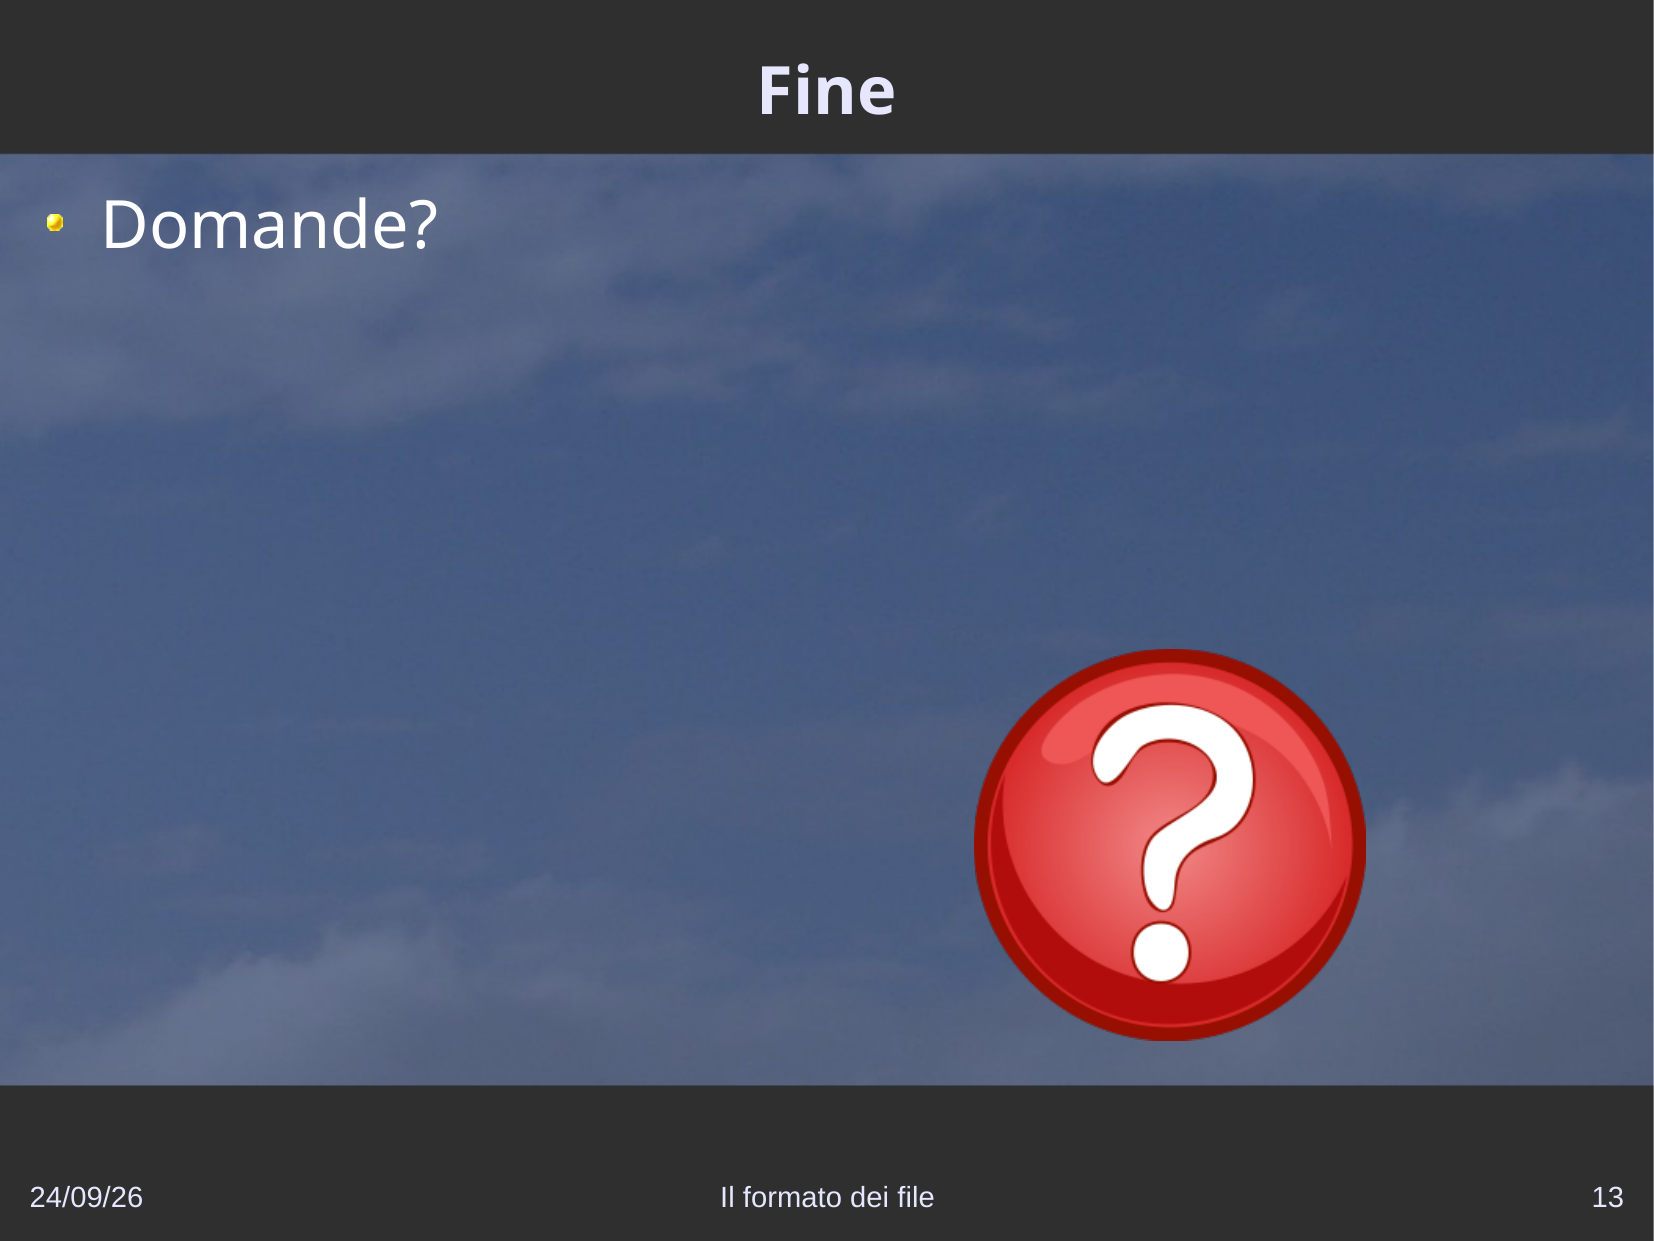

# Fine
Domande?
Il formato dei file
13